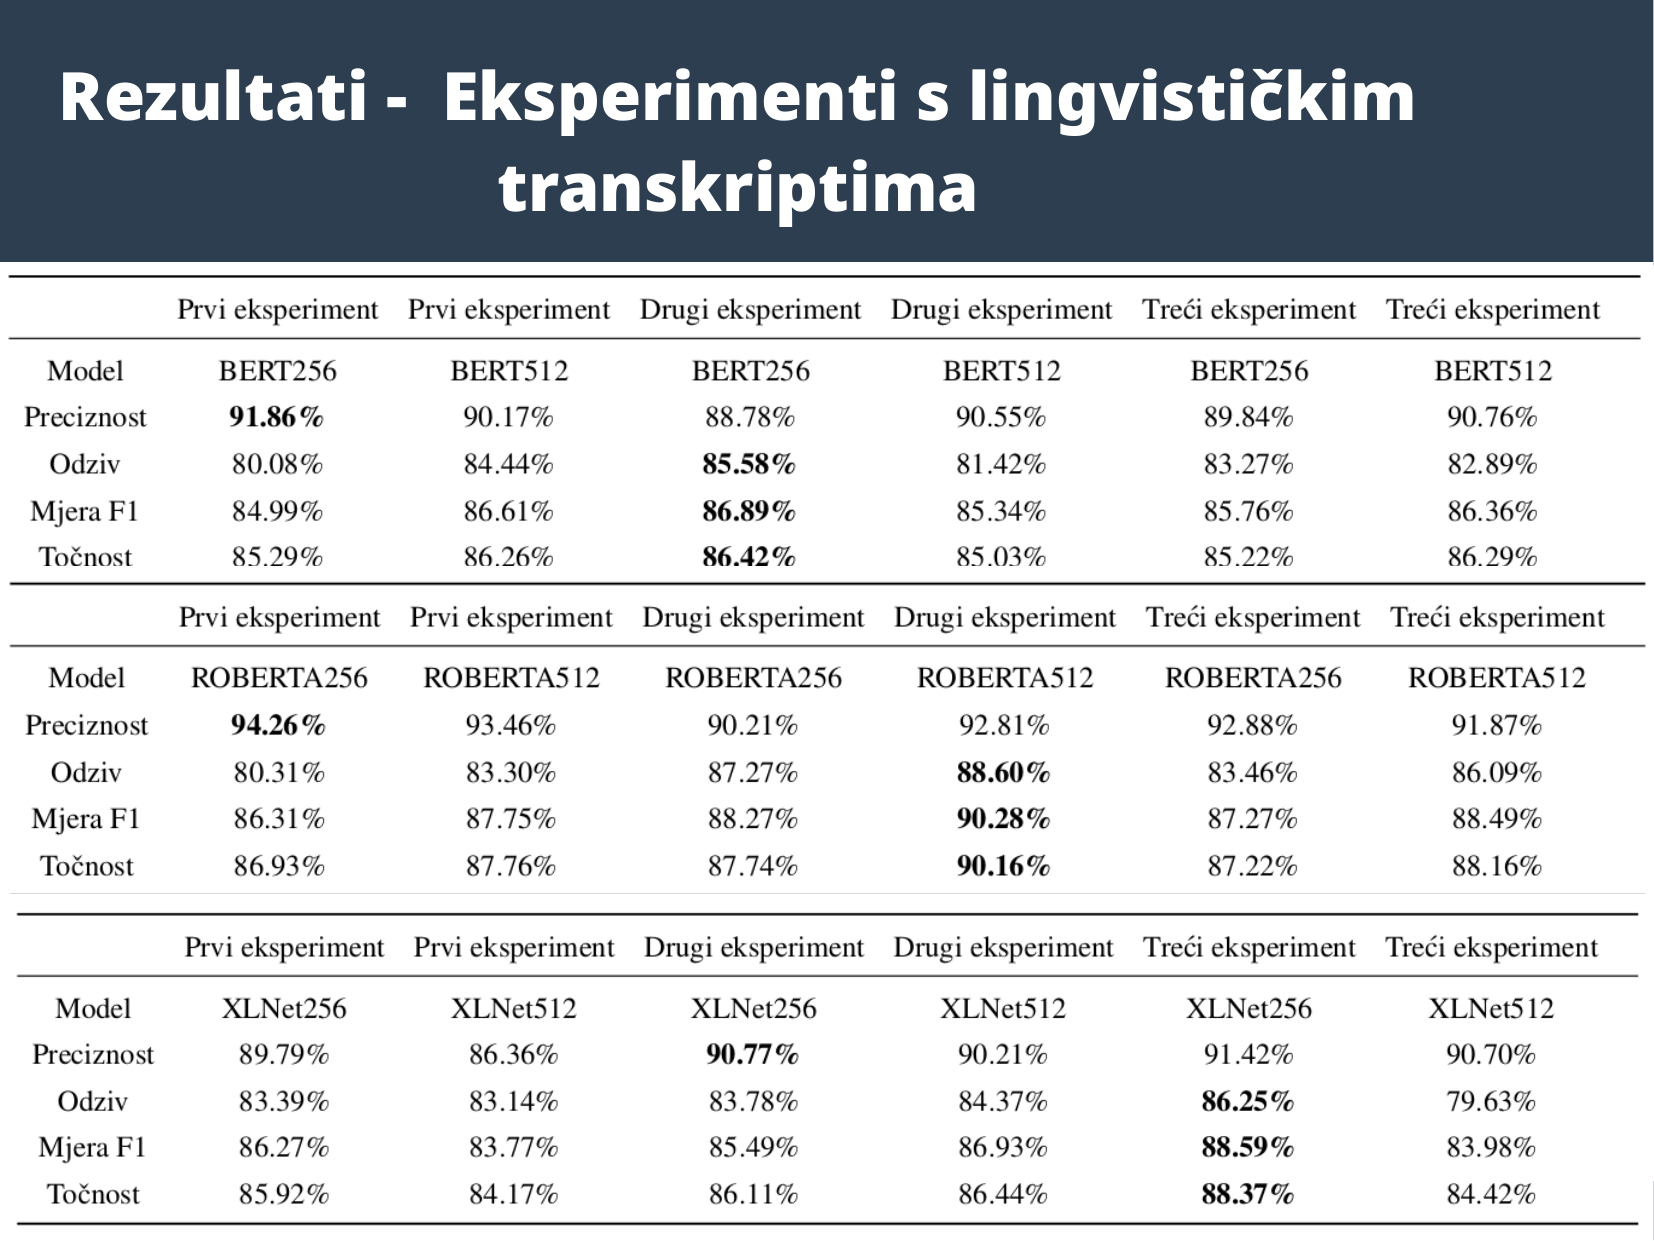

# Rezultati - Eksperimenti s lingvističkim transkriptima
10